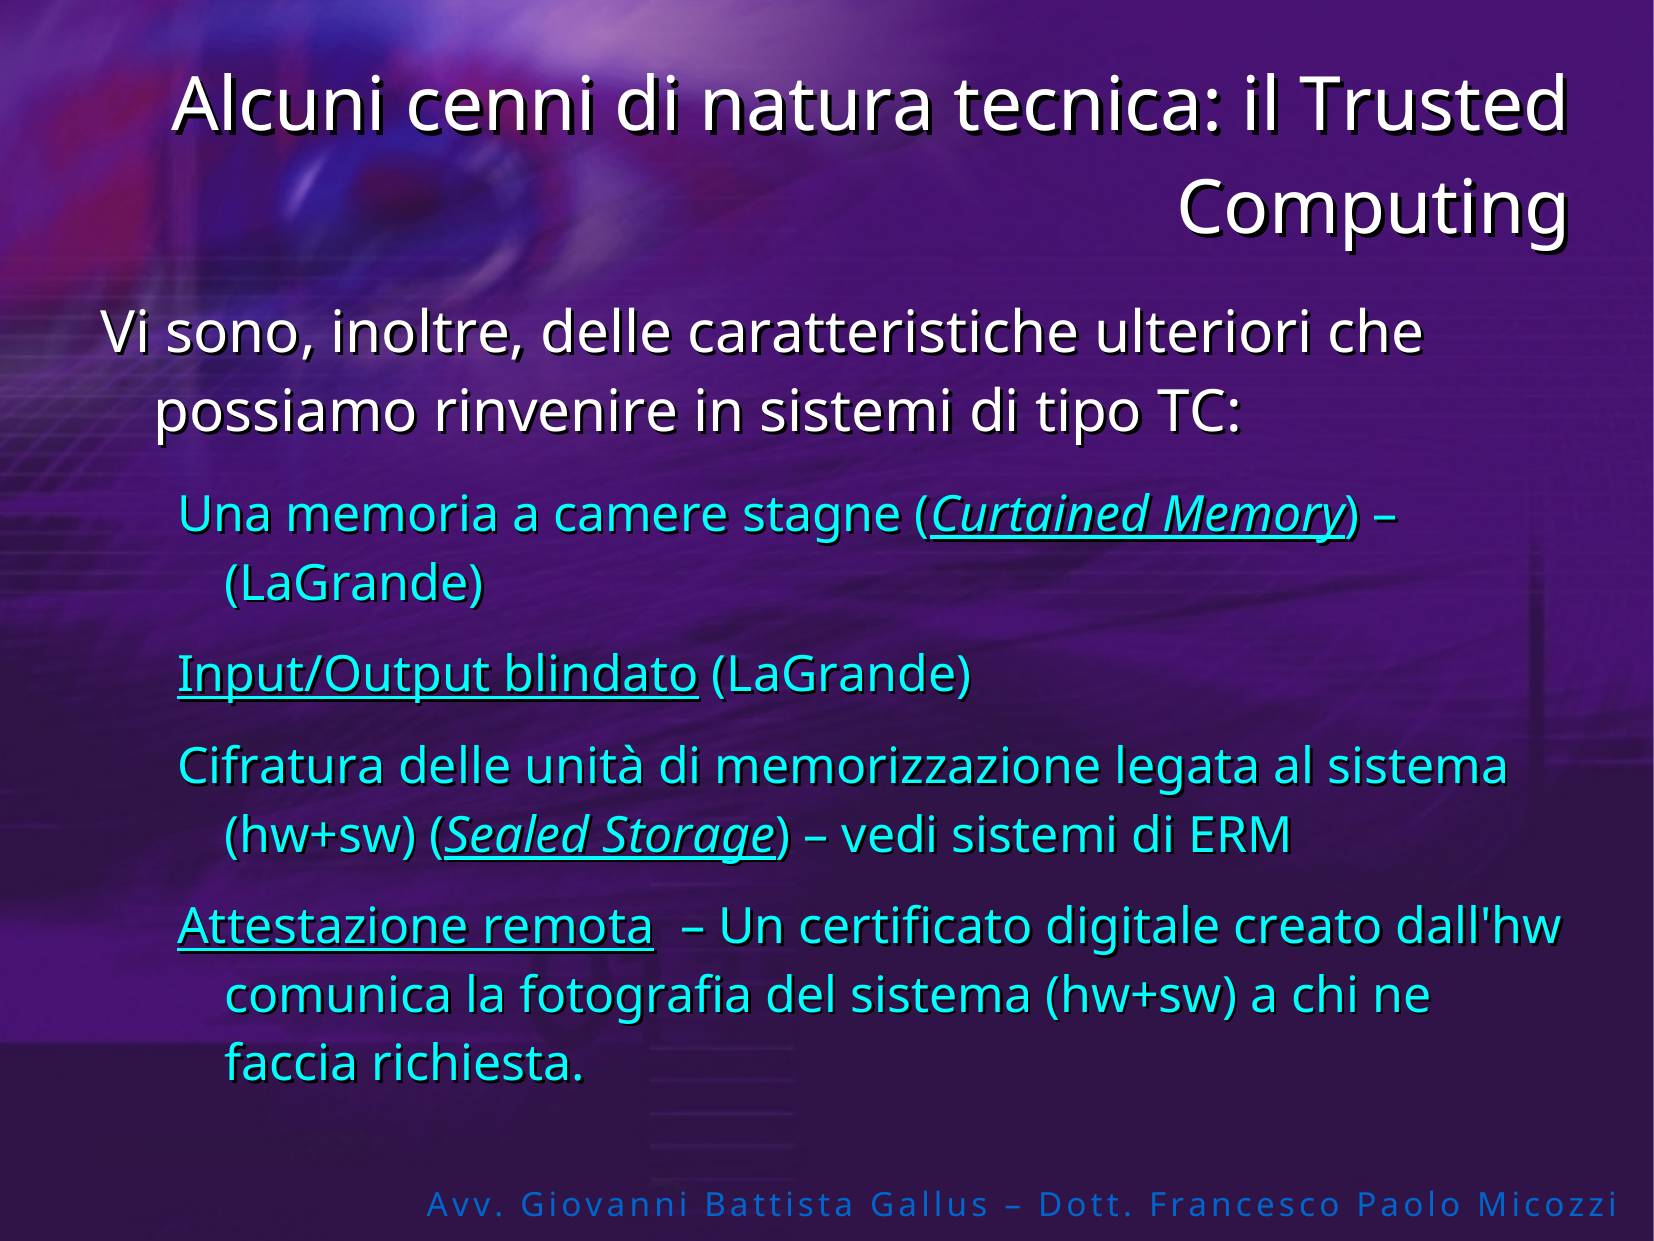

# Alcuni cenni di natura tecnica: il Trusted Computing
Vi sono, inoltre, delle caratteristiche ulteriori che possiamo rinvenire in sistemi di tipo TC:
Una memoria a camere stagne (Curtained Memory) – (LaGrande)
Input/Output blindato (LaGrande)
Cifratura delle unità di memorizzazione legata al sistema (hw+sw) (Sealed Storage) – vedi sistemi di ERM
Attestazione remota – Un certificato digitale creato dall'hw comunica la fotografia del sistema (hw+sw) a chi ne faccia richiesta.
dott. Francesco Paolo Micozzi - f.micozzi@studionati.it